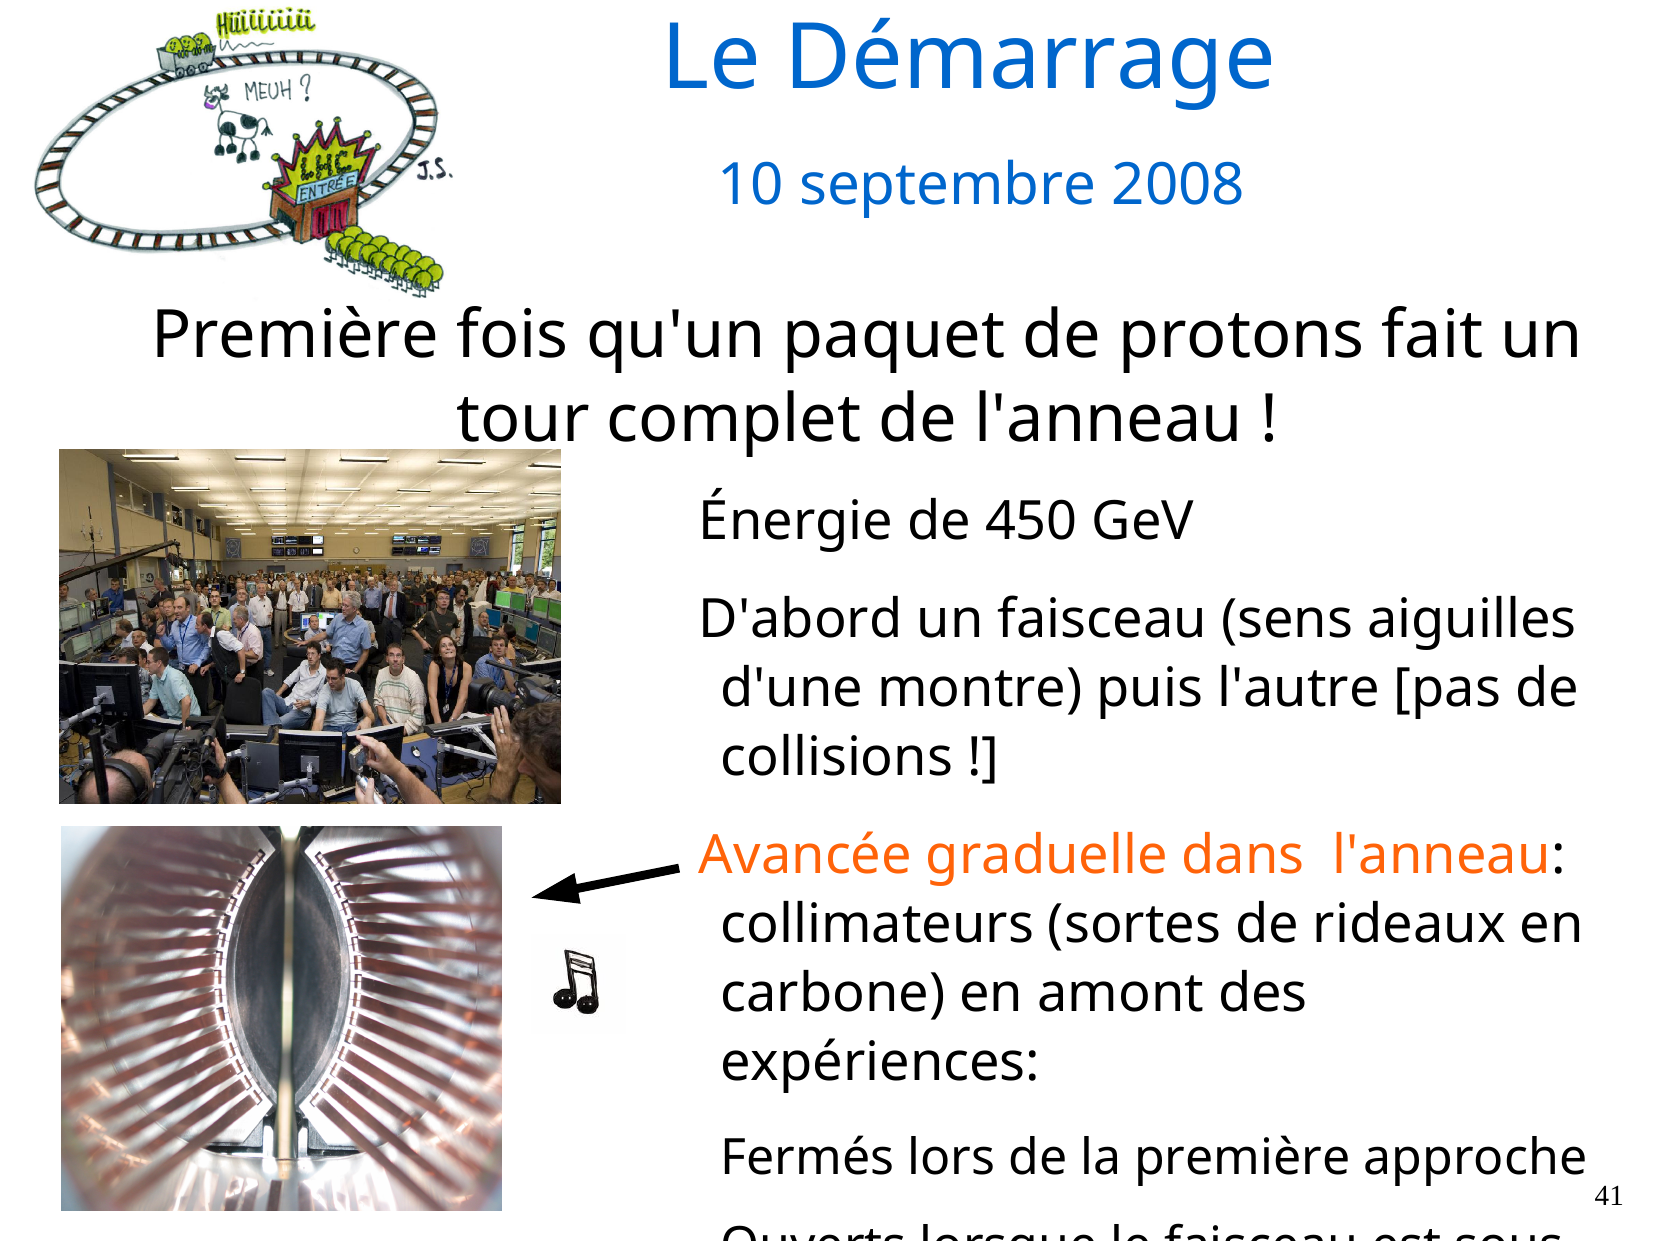

# Le Démarrage 10 septembre 2008
Première fois qu'un paquet de protons fait un tour complet de l'anneau !
 Énergie de 450 GeV
 D'abord un faisceau (sens aiguilles d'une montre) puis l'autre [pas de collisions !]
 Avancée graduelle dans l'anneau: collimateurs (sortes de rideaux en carbone) en amont des expériences:
Fermés lors de la première approche
Ouverts lorsque le faisceau est sous contrôle
41